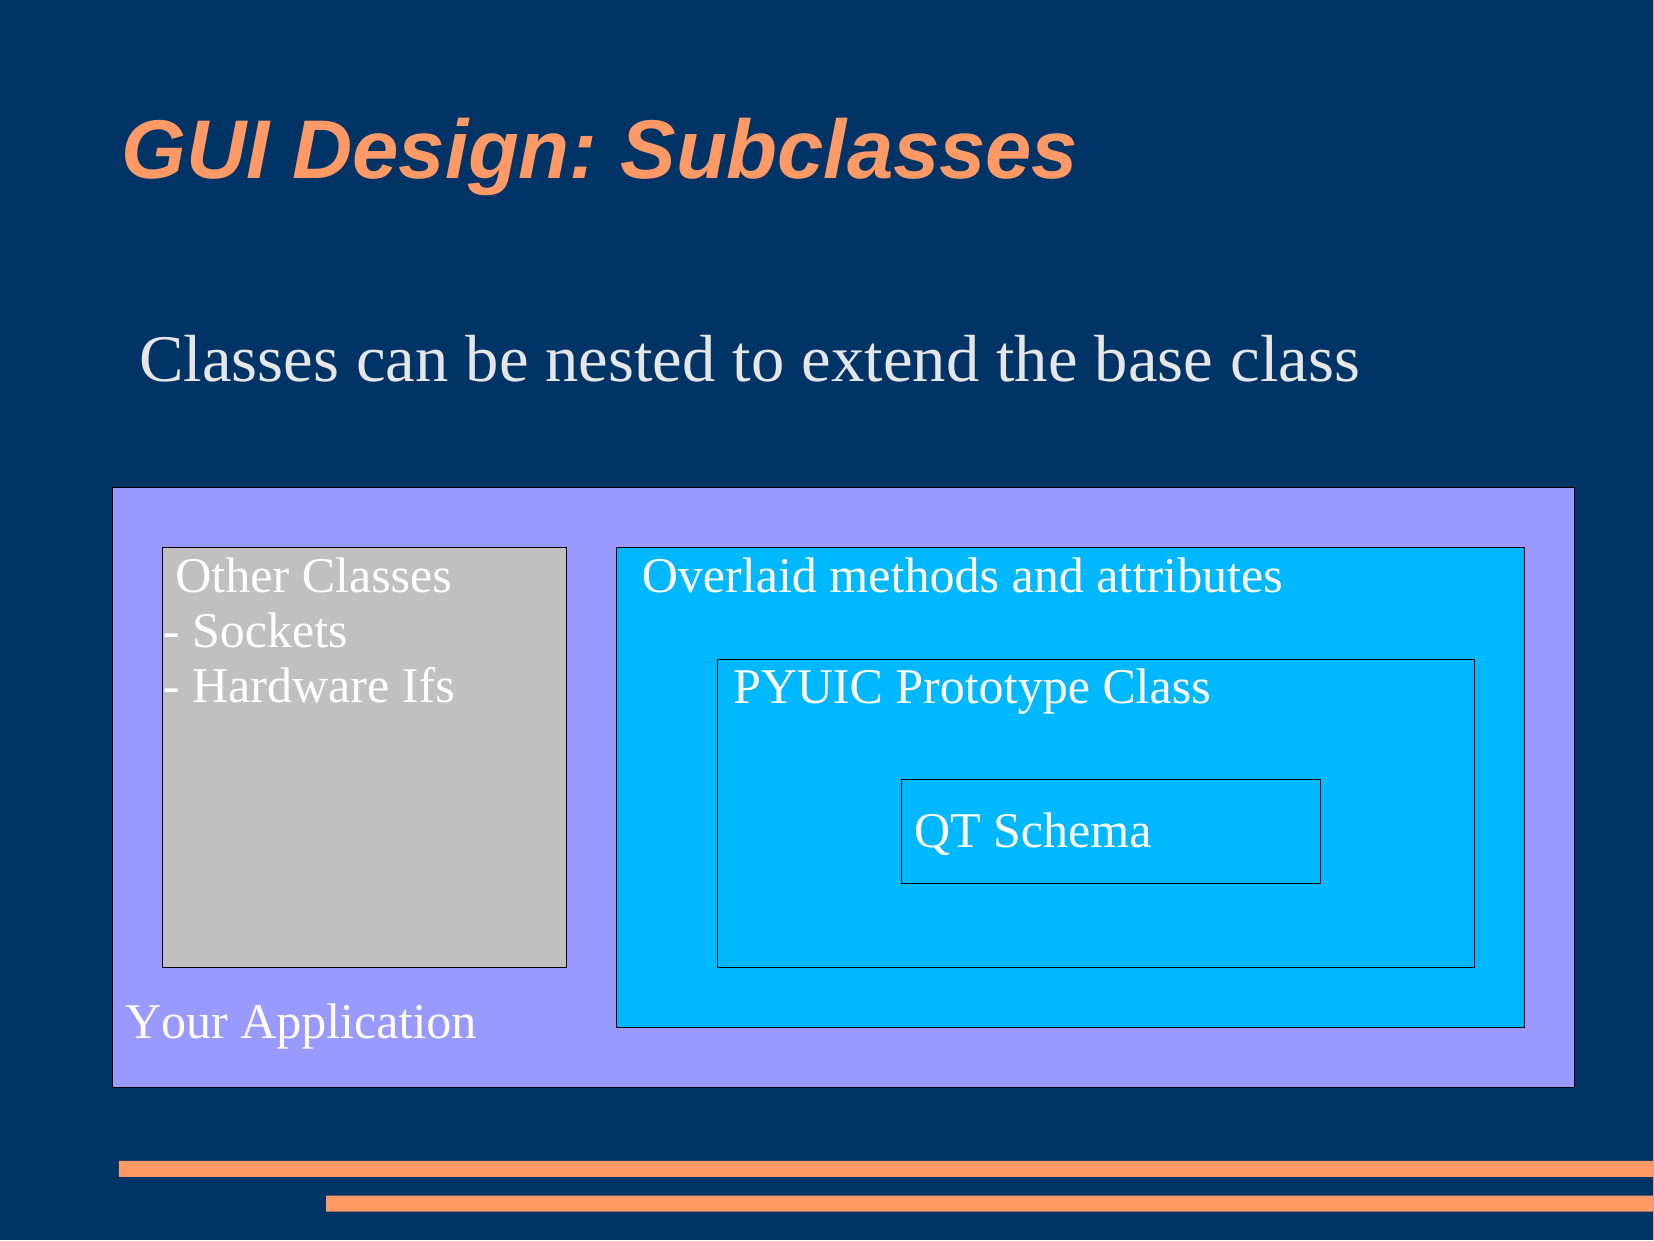

# GUI Design: Subclasses
Classes can be nested to extend the base class
 Your Application
 Other Classes
- Sockets
- Hardware Ifs
 Overlaid methods and attributes
 PYUIC Prototype Class
 QT Schema